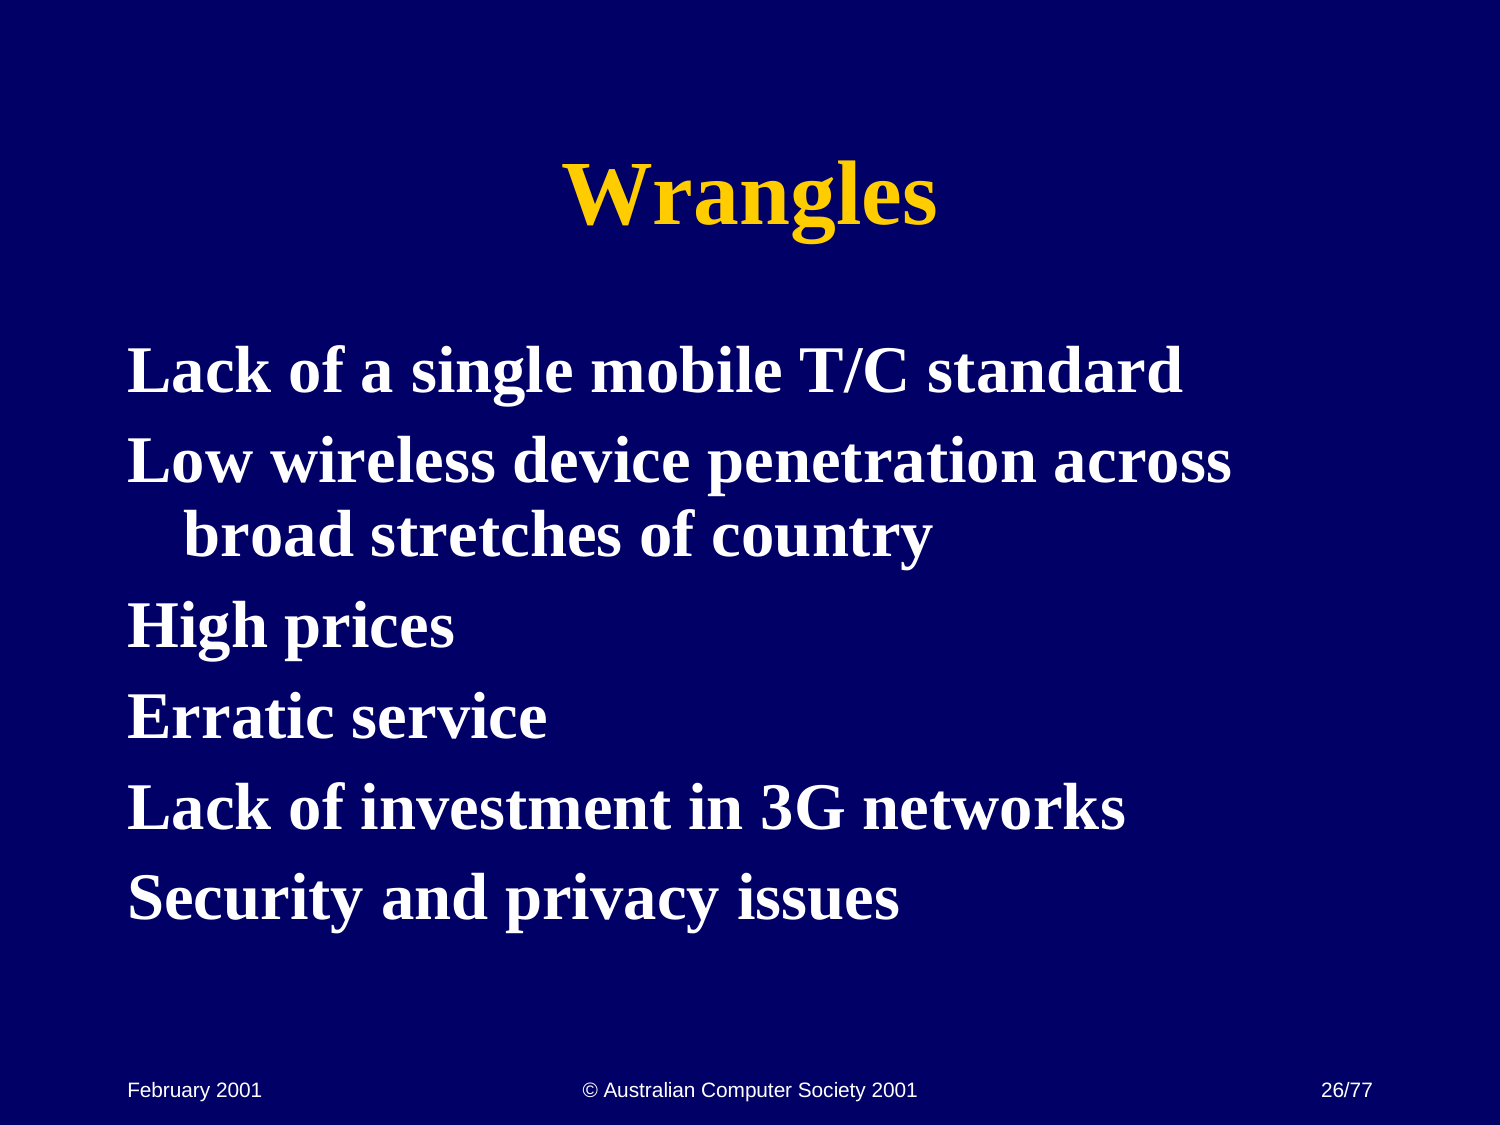

# Wrangles
Lack of a single mobile T/C standard
Low wireless device penetration across broad stretches of country
High prices
Erratic service
Lack of investment in 3G networks
Security and privacy issues
February 2001
© Australian Computer Society 2001
26